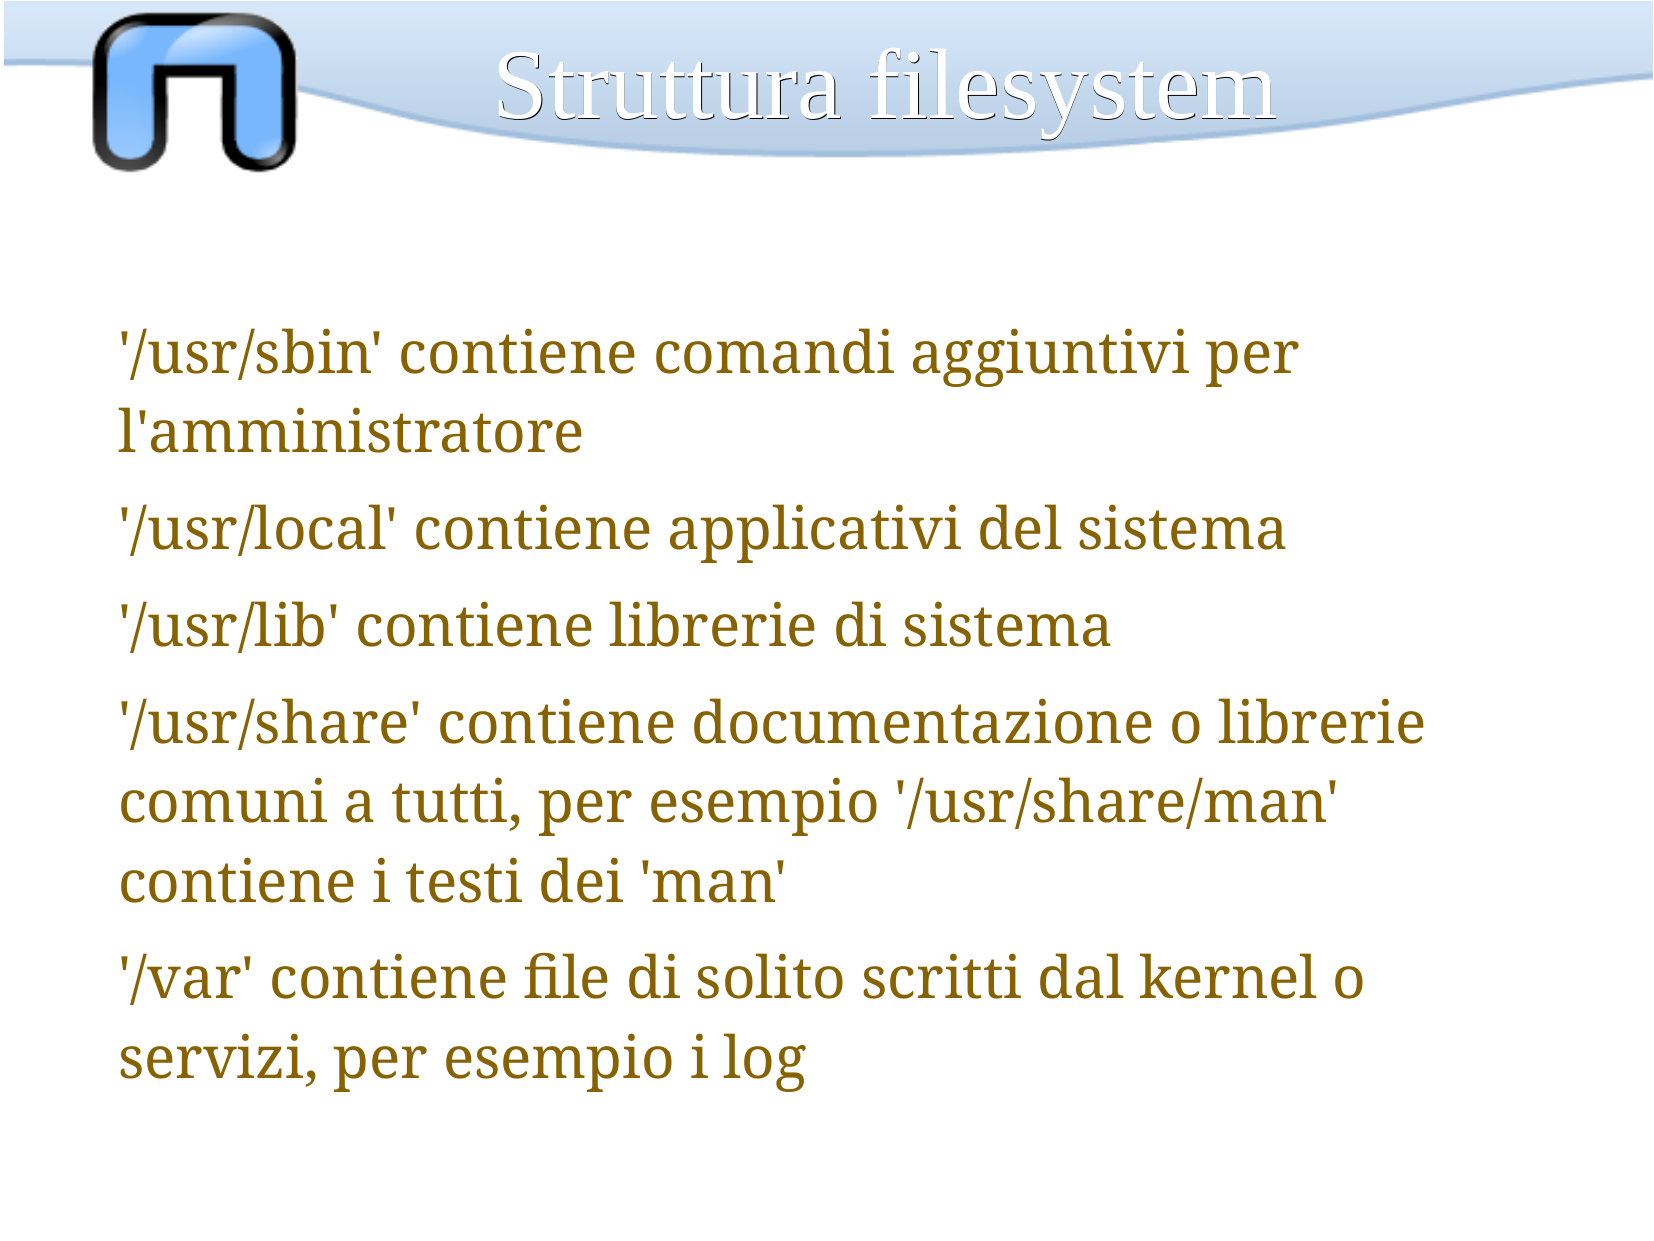

Struttura filesystem
# '/usr/sbin' contiene comandi aggiuntivi per l'amministratore
'/usr/local' contiene applicativi del sistema
'/usr/lib' contiene librerie di sistema
'/usr/share' contiene documentazione o librerie comuni a tutti, per esempio '/usr/share/man' contiene i testi dei 'man'
'/var' contiene file di solito scritti dal kernel o servizi, per esempio i log